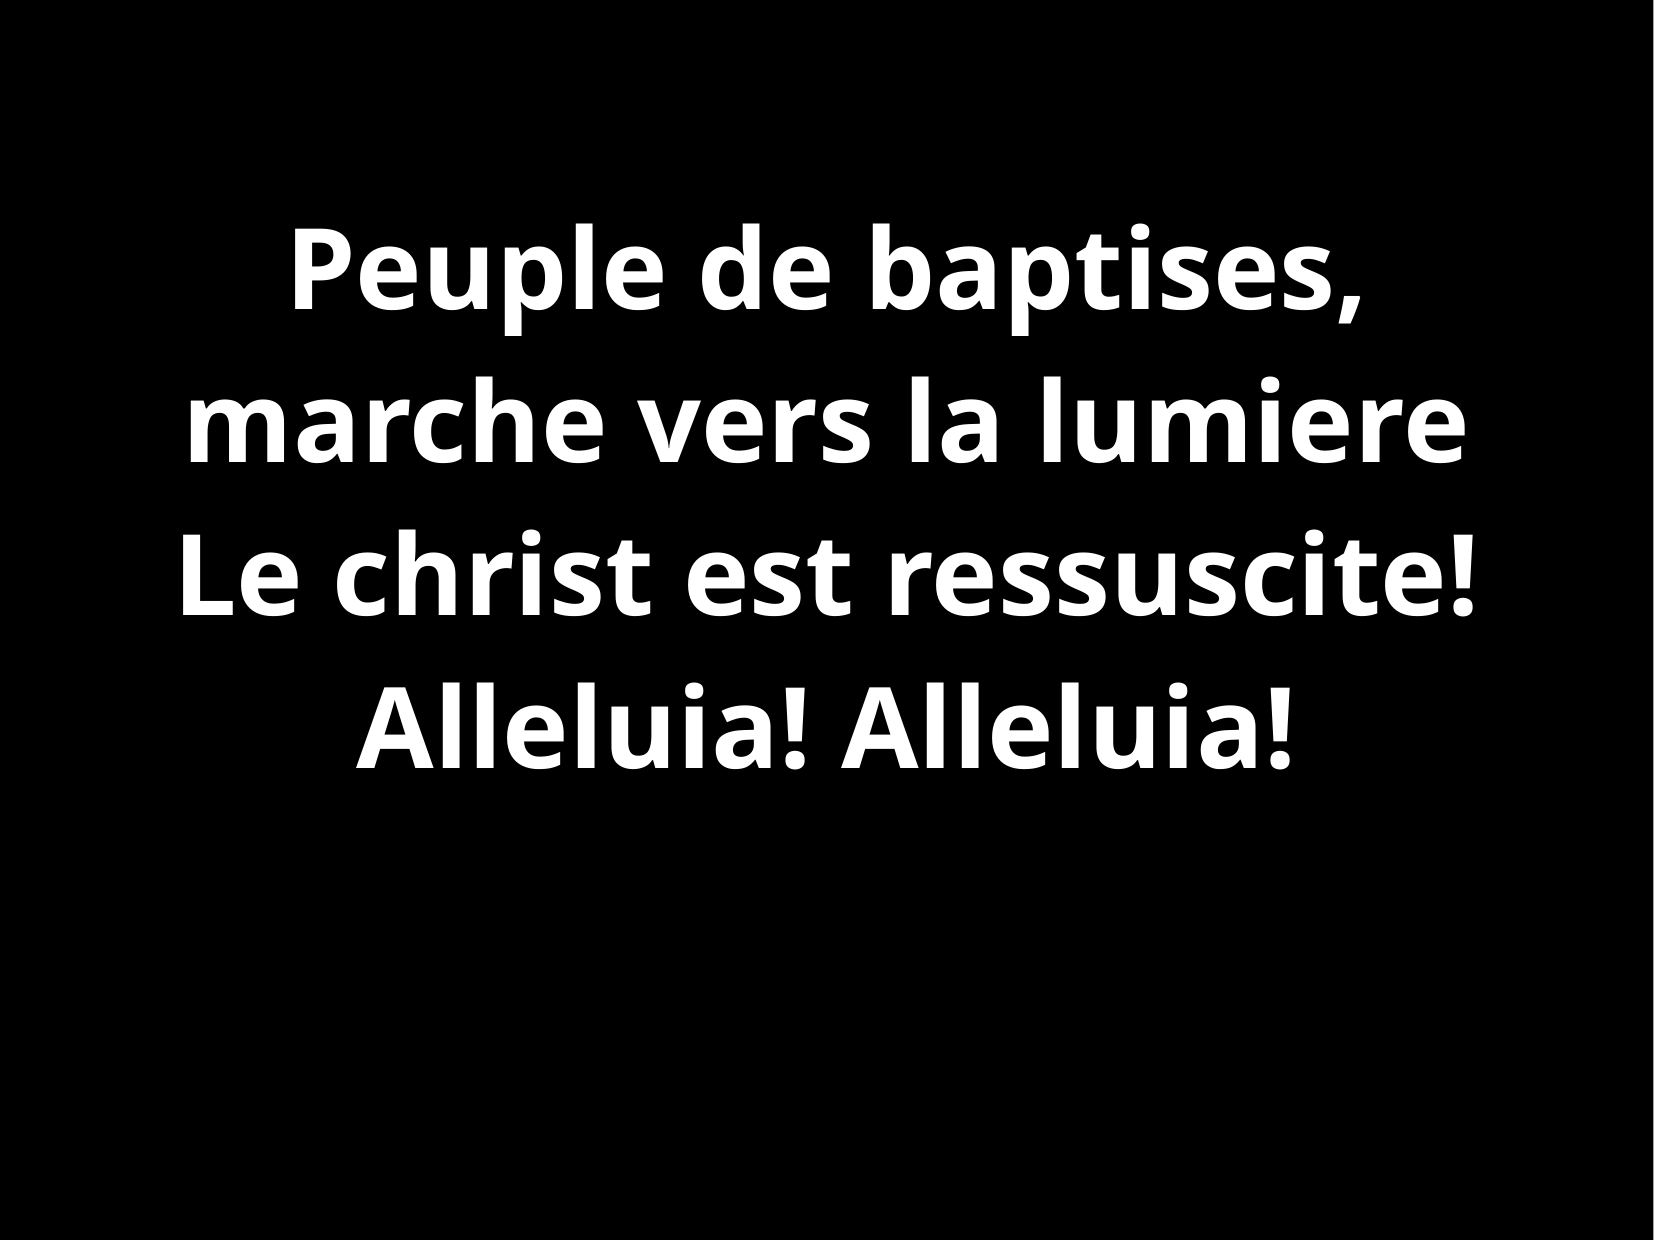

# Peuple de baptises, marche vers la lumiere
Le christ est ressuscite! Alleluia! Alleluia!